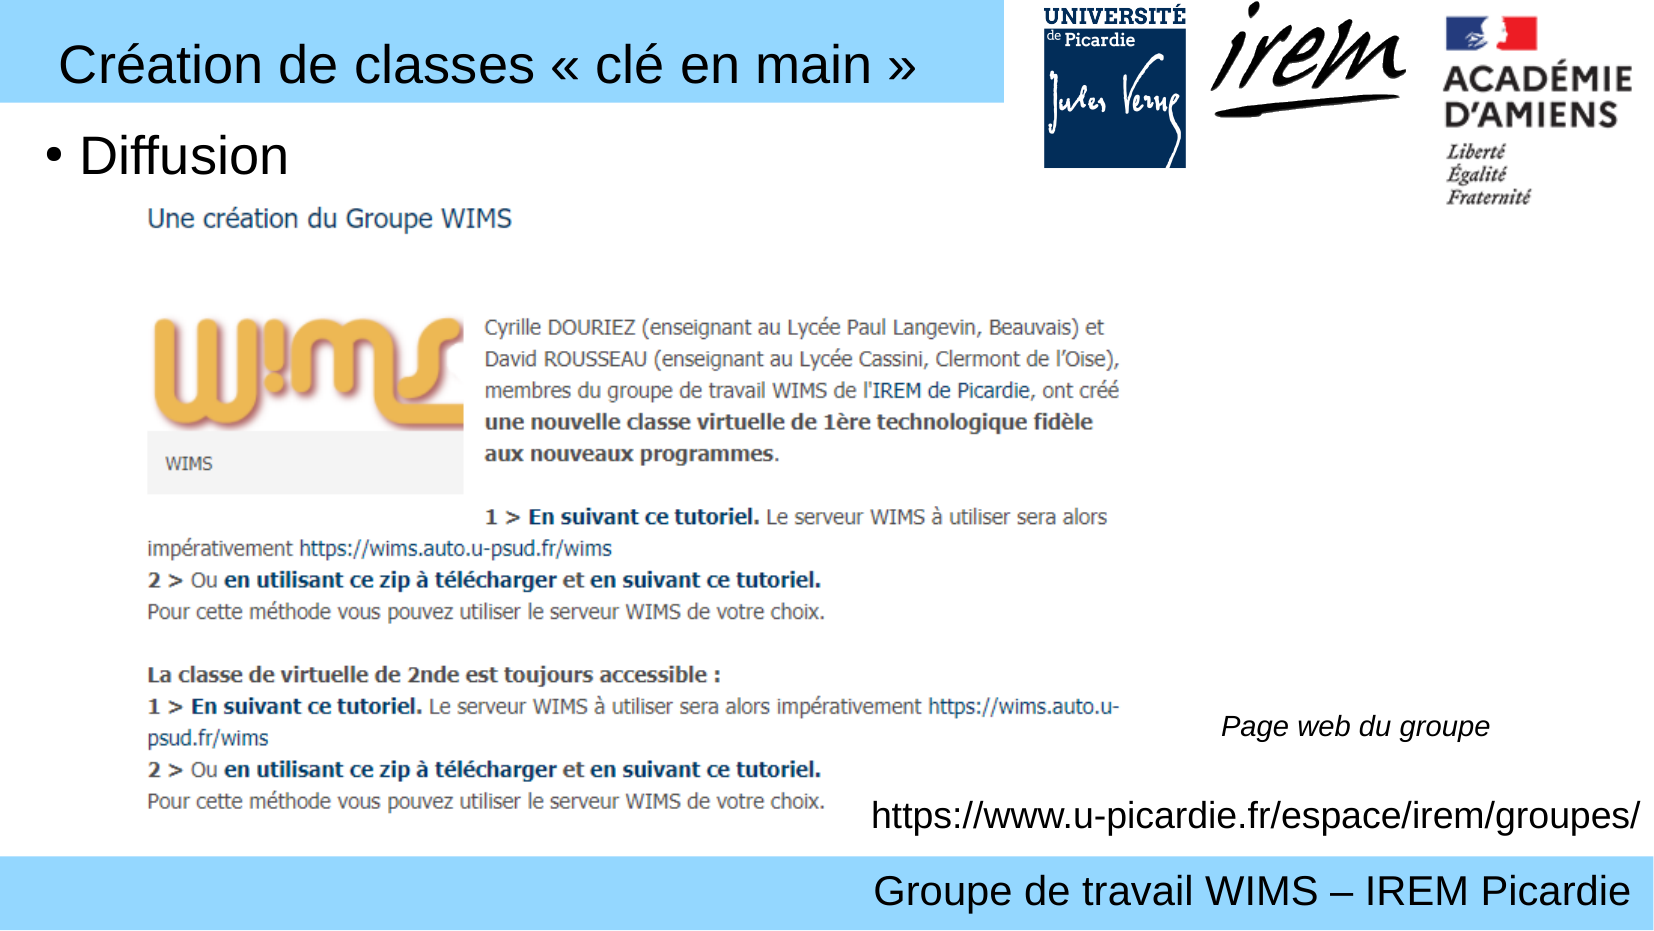

# Création de classes « clé en main »
Diffusion
Page web du groupe
https://www.u-picardie.fr/espace/irem/groupes/
 Groupe de travail WIMS – IREM Picardie